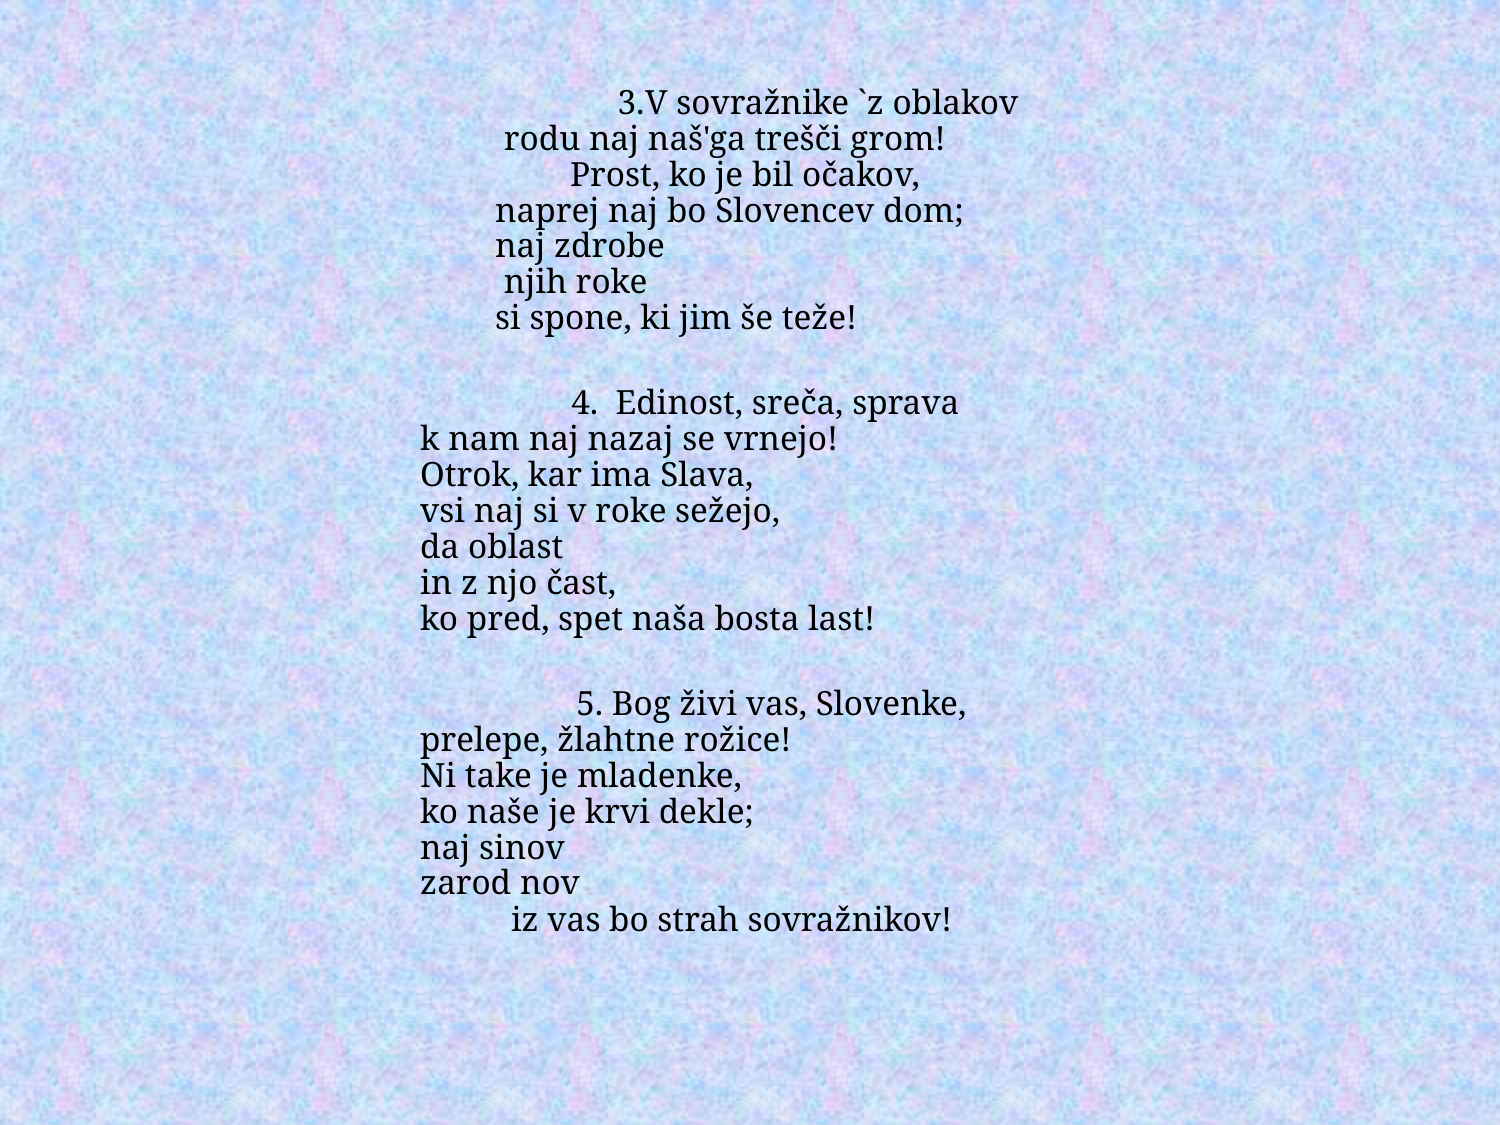

# 3.	V sovražnike `z oblakov rodu naj naš'ga trešči grom! Prost, ko je bil očakov, naprej naj bo Slovencev dom; naj zdrobe njih roke si spone, ki jim še teže!
	 4. Edinost, sreča, sprava
 			k nam naj nazaj se vrnejo!
			Otrok, kar ima Slava,
			vsi naj si v roke sežejo,
			da oblast
			in z njo čast,
			ko pred, spet naša bosta last!
 5. Bog živi vas, Slovenke,
			prelepe, žlahtne rožice!
			Ni take je mladenke,
			ko naše je krvi dekle;
			naj sinov
			zarod nov
		 iz vas bo strah sovražnikov!